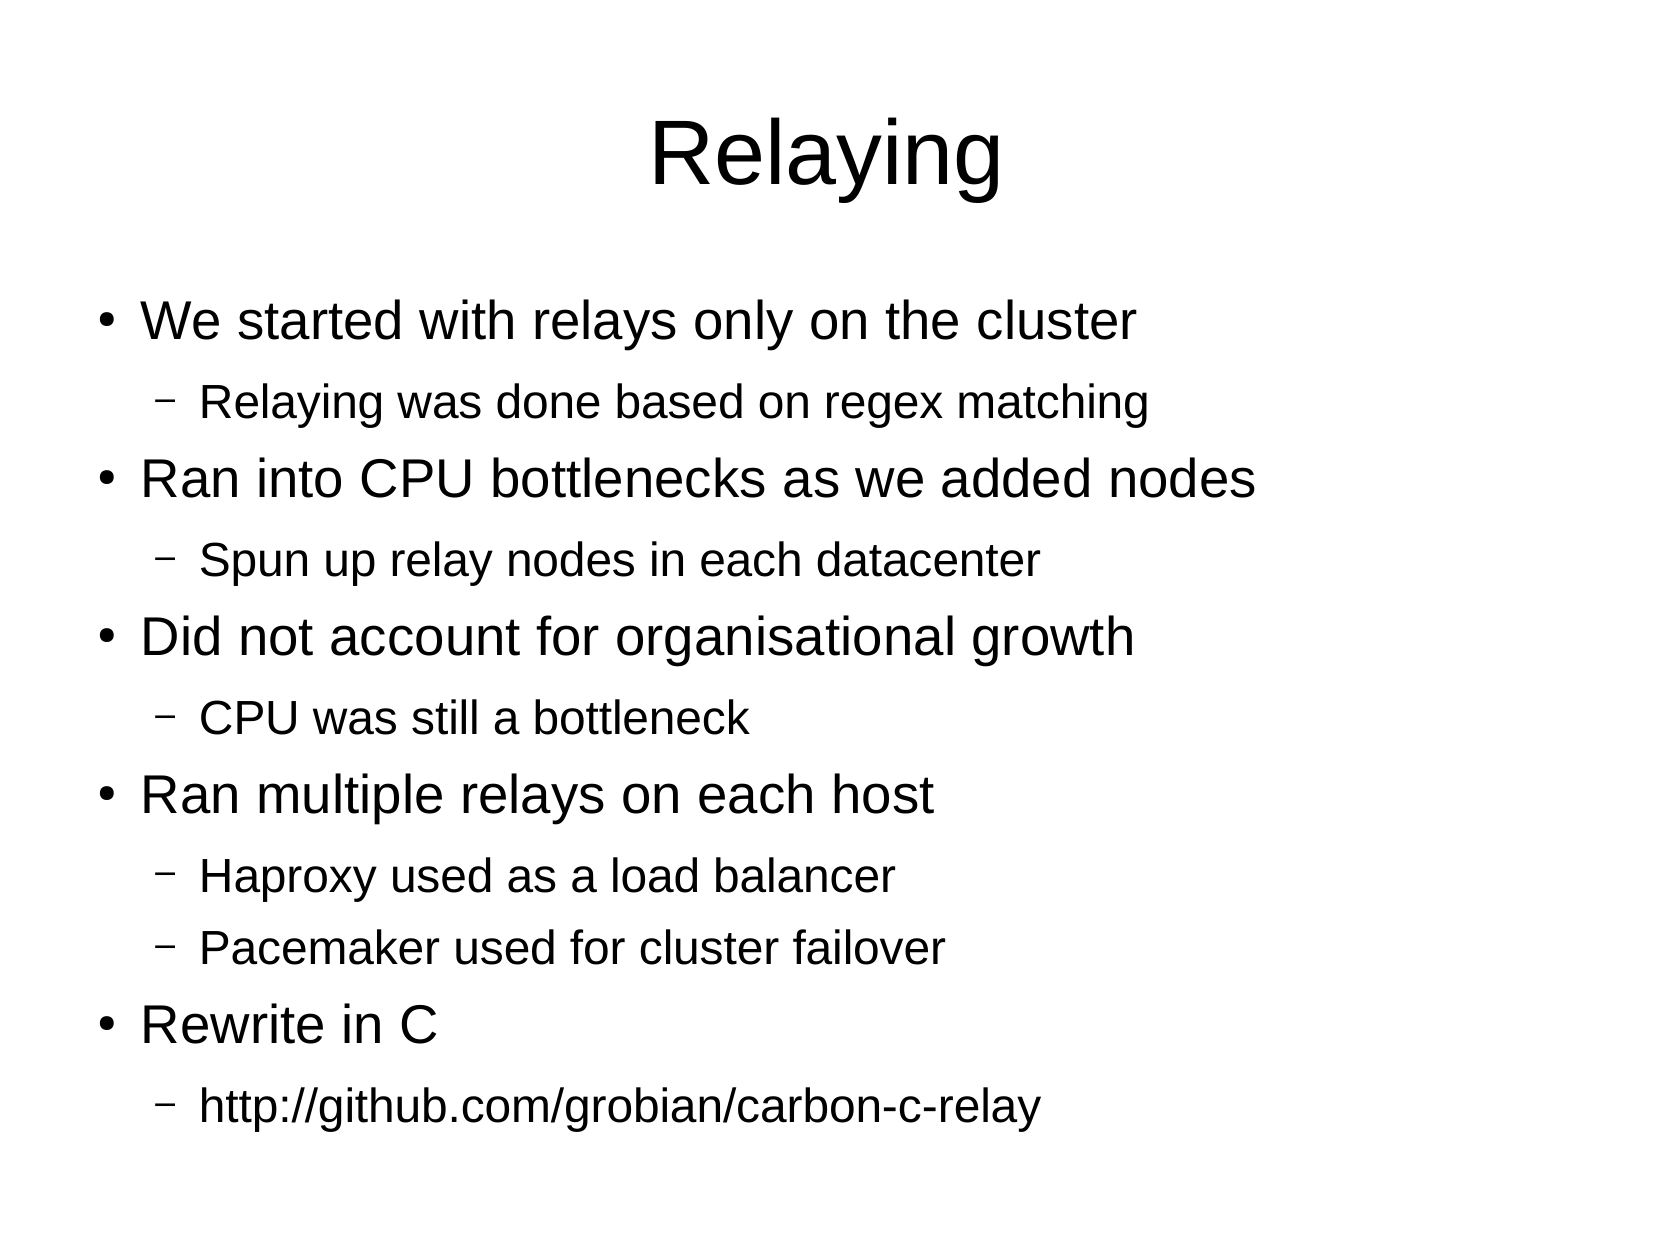

# Relaying
We started with relays only on the cluster
Relaying was done based on regex matching
Ran into CPU bottlenecks as we added nodes
Spun up relay nodes in each datacenter
Did not account for organisational growth
CPU was still a bottleneck
Ran multiple relays on each host
Haproxy used as a load balancer
Pacemaker used for cluster failover
Rewrite in C
http://github.com/grobian/carbon-c-relay